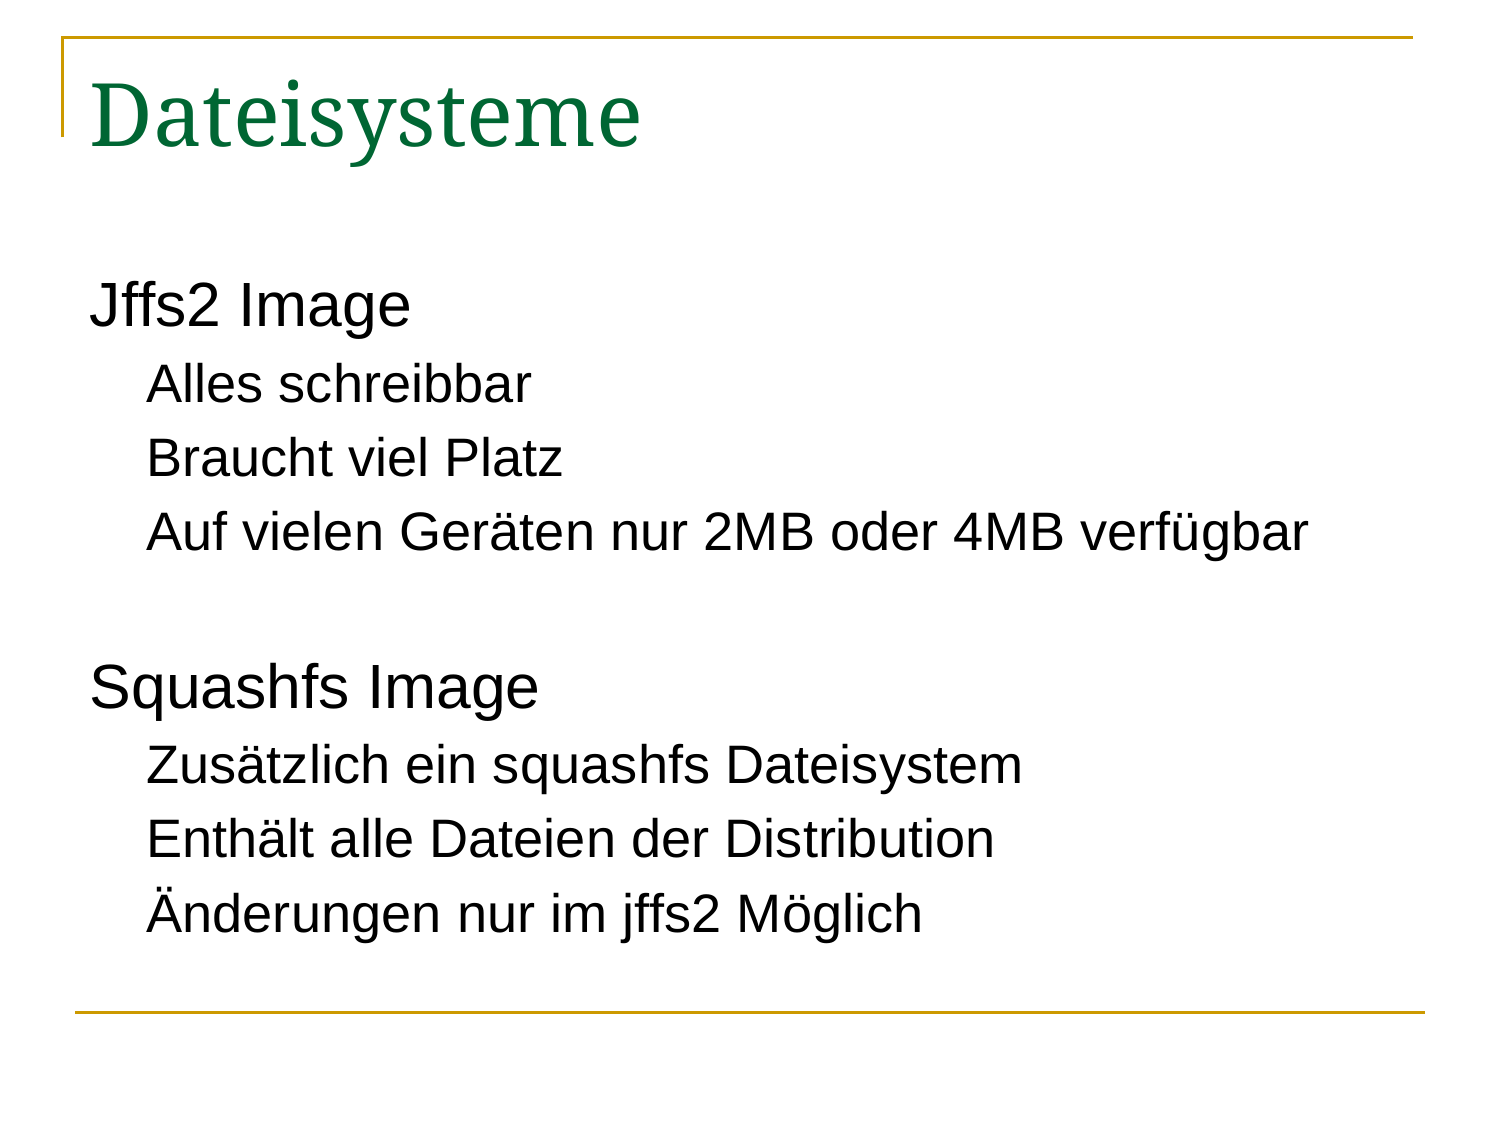

# Dateisysteme
Jffs2 Image
Alles schreibbar
Braucht viel Platz
Auf vielen Geräten nur 2MB oder 4MB verfügbar
Squashfs Image
Zusätzlich ein squashfs Dateisystem
Enthält alle Dateien der Distribution
Änderungen nur im jffs2 Möglich